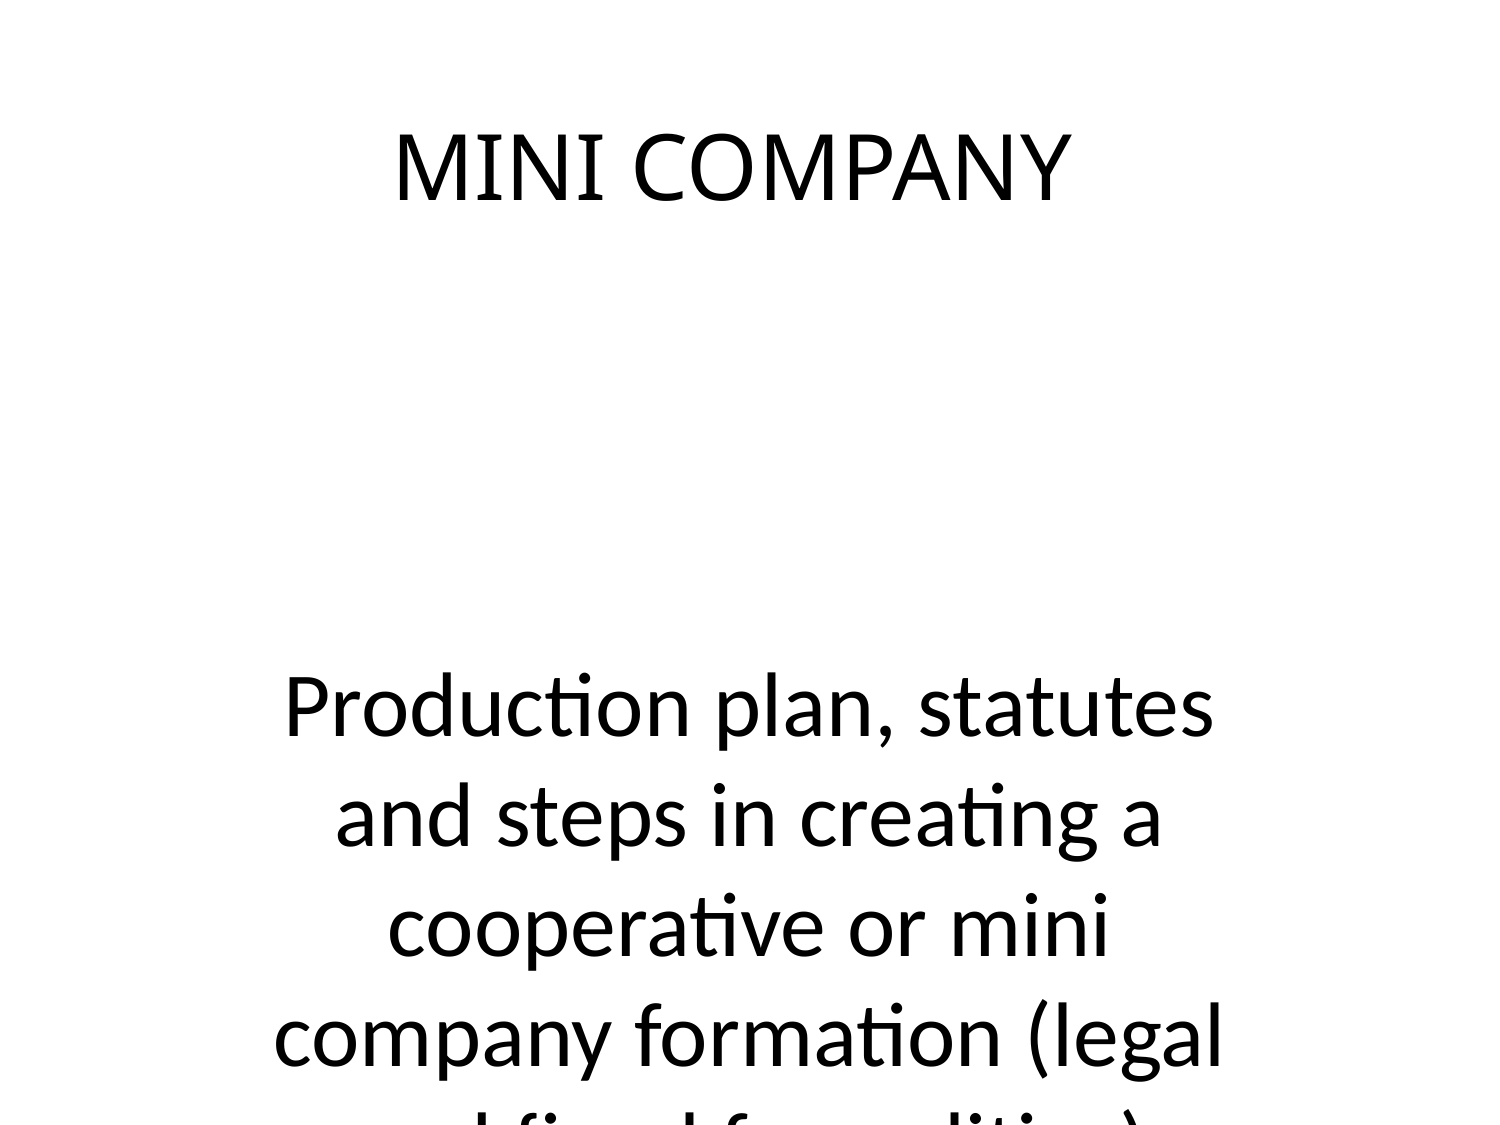

# MINI COMPANY
Production plan, statutes and steps in creating a cooperative or mini company formation (legal and fiscal formalities)